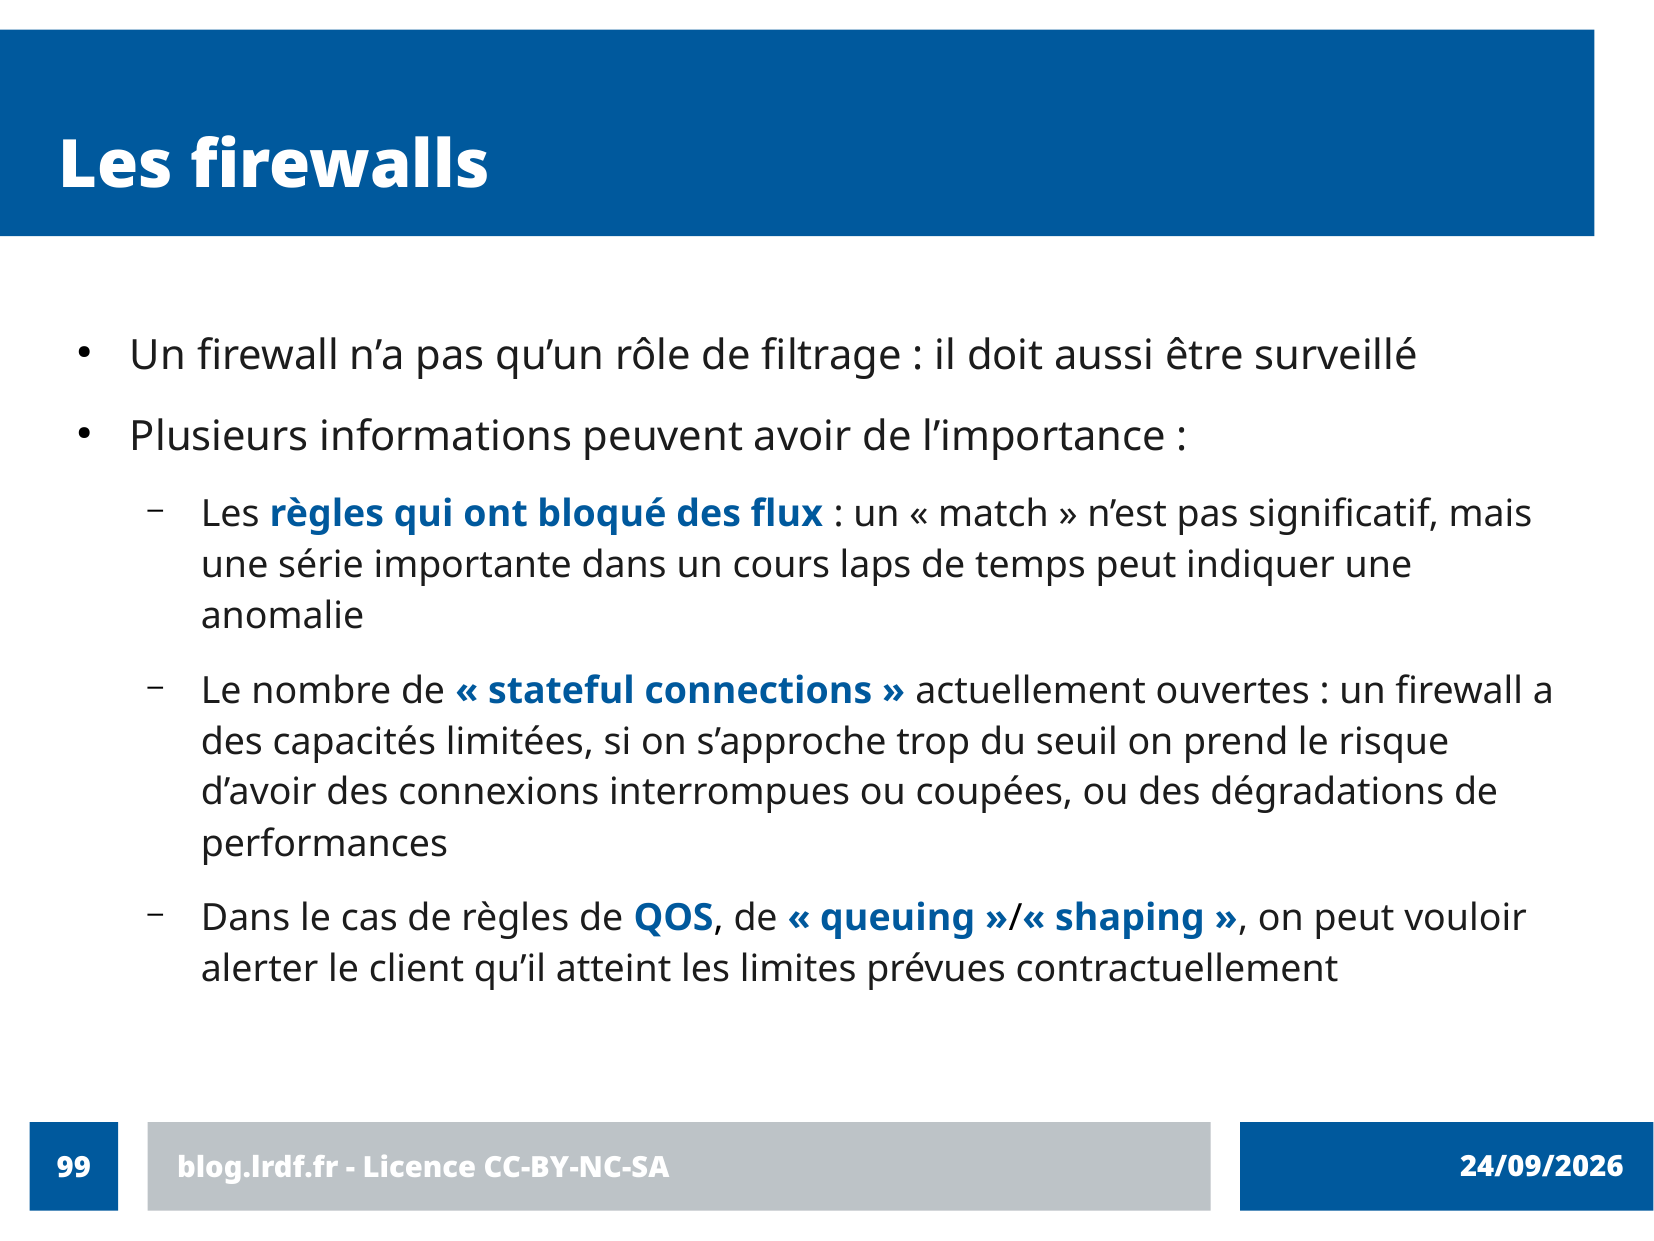

# Les firewalls
Un firewall n’a pas qu’un rôle de filtrage : il doit aussi être surveillé
Plusieurs informations peuvent avoir de l’importance :
Les règles qui ont bloqué des flux : un « match » n’est pas significatif, mais une série importante dans un cours laps de temps peut indiquer une anomalie
Le nombre de « stateful connections » actuellement ouvertes : un firewall a des capacités limitées, si on s’approche trop du seuil on prend le risque d’avoir des connexions interrompues ou coupées, ou des dégradations de performances
Dans le cas de règles de QOS, de « queuing »/« shaping », on peut vouloir alerter le client qu’il atteint les limites prévues contractuellement
99
blog.lrdf.fr - Licence CC-BY-NC-SA